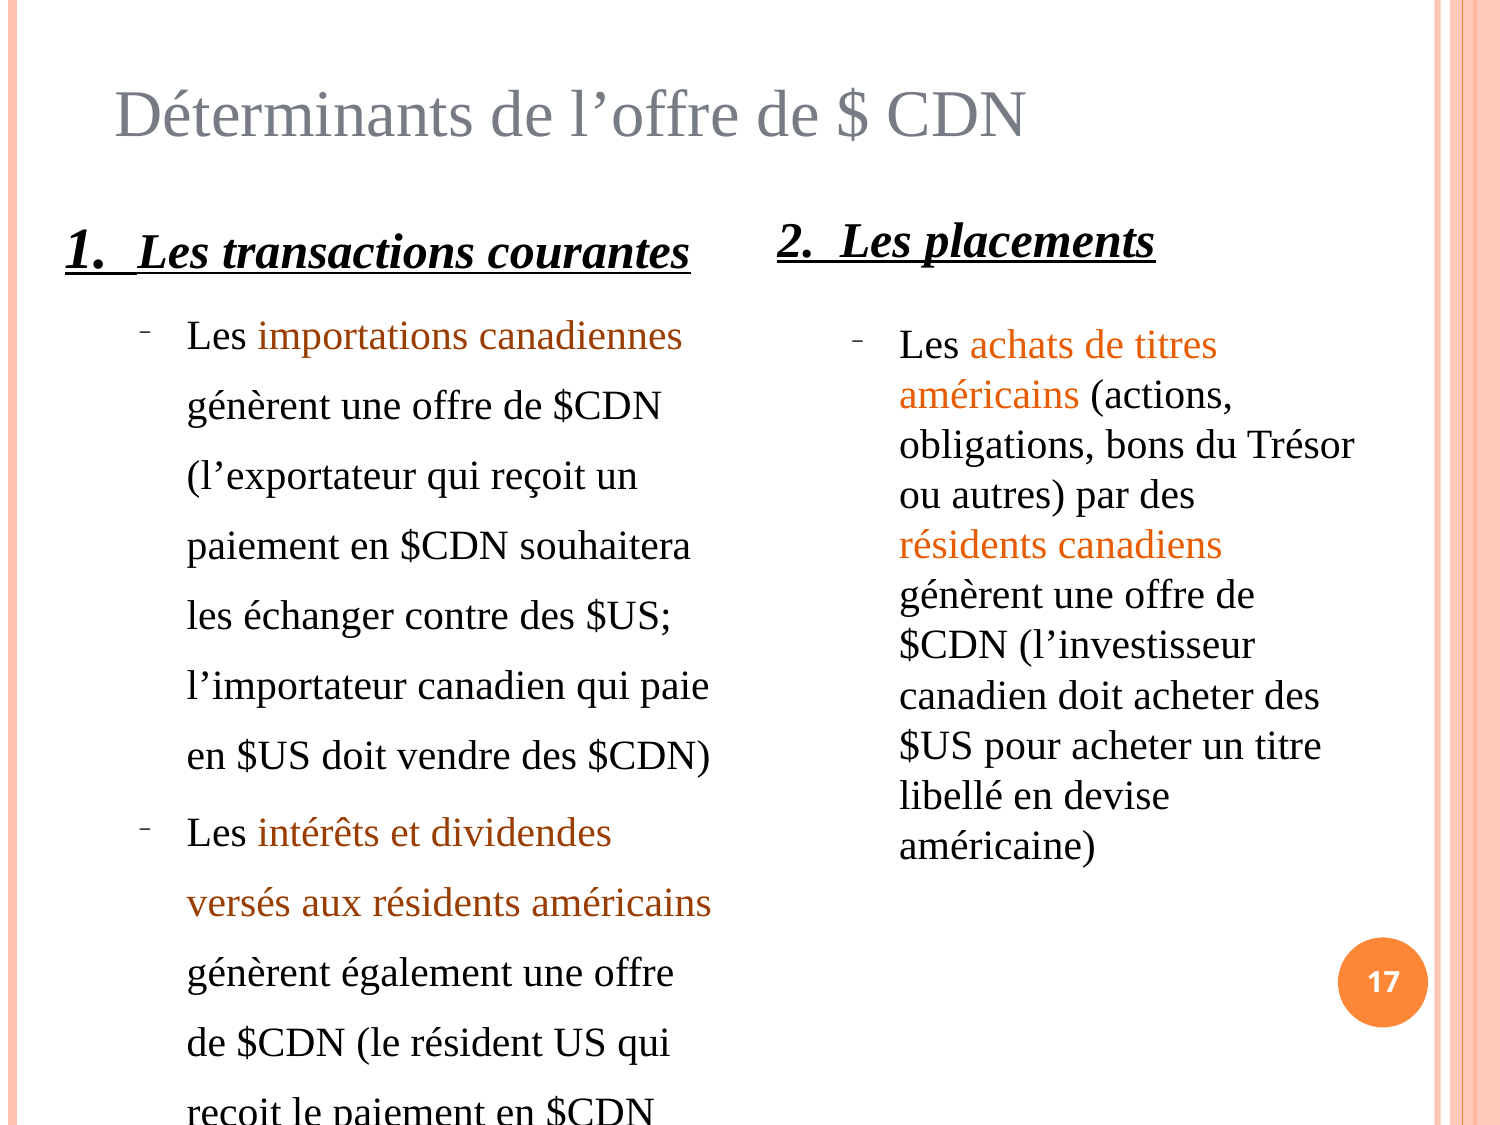

Déterminants de l’offre de $ CDN
1. Les transactions courantes
Les importations canadiennes génèrent une offre de $CDN (l’exportateur qui reçoit un paiement en $CDN souhaitera les échanger contre des $US; l’importateur canadien qui paie en $US doit vendre des $CDN)
Les intérêts et dividendes versés aux résidents américains génèrent également une offre de $CDN (le résident US qui reçoit le paiement en $CDN souhaitera les échanger contre des $US)
2. Les placements
Les achats de titres américains (actions, obligations, bons du Trésor ou autres) par des) résidents canadiens génèrent une offre de $CDN (l’investisseur canadien doit acheter des $US pour acheter un titre libellé en devise américaine)